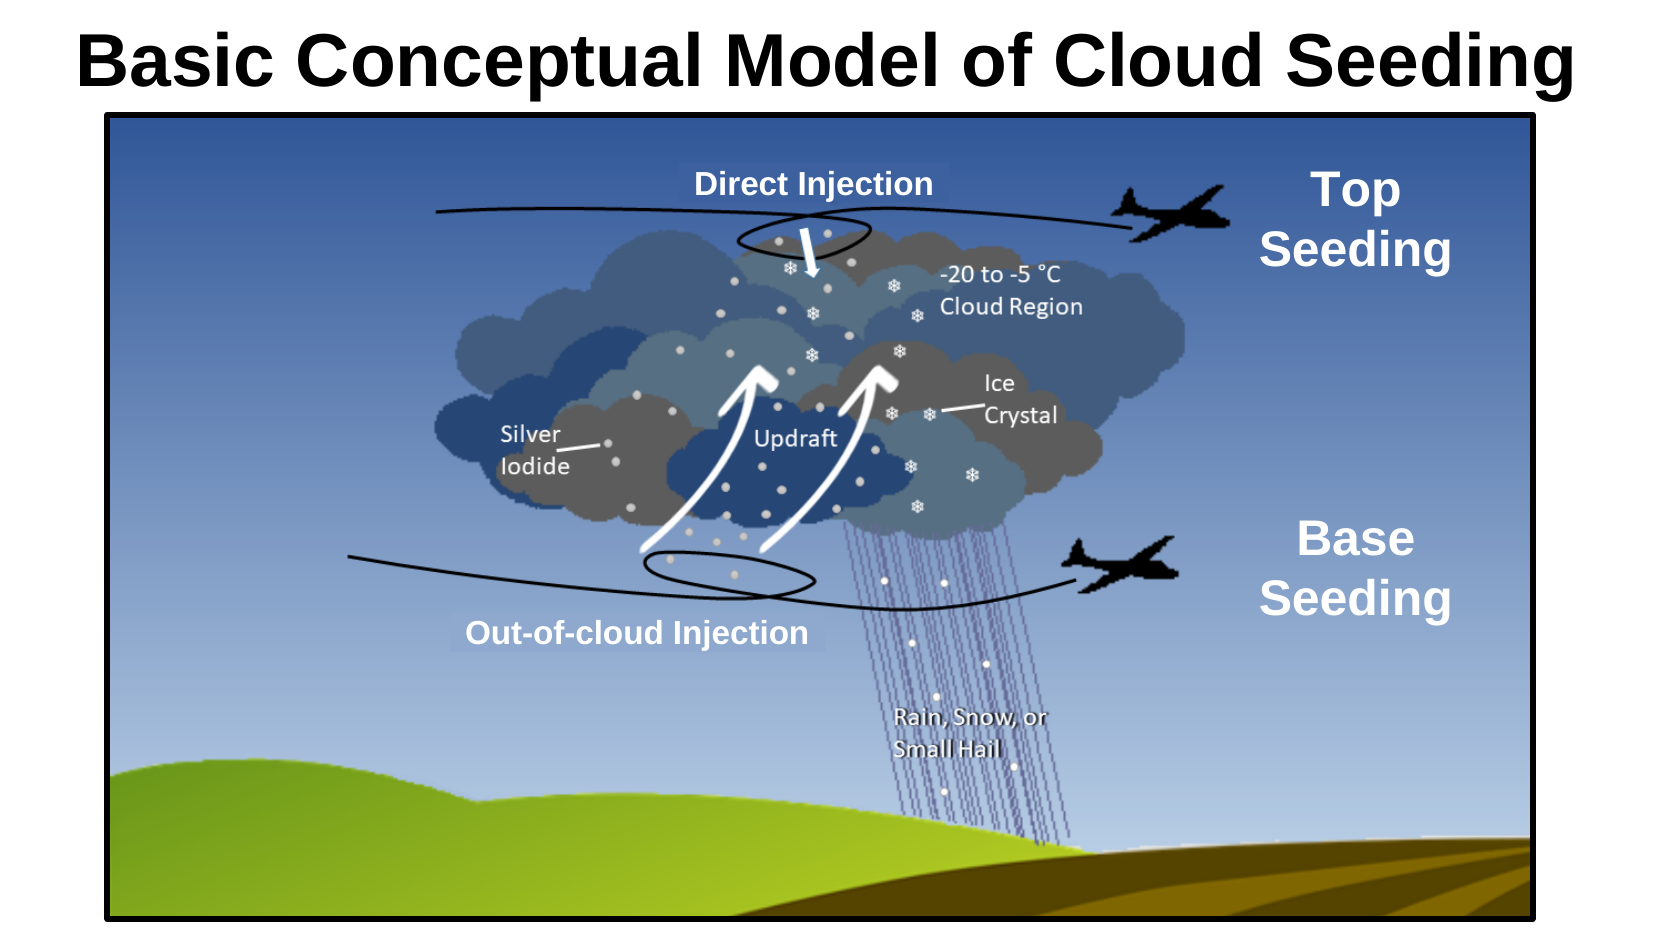

# Basic Conceptual Model of Cloud Seeding
Top Seeding
Direct Injection
Base Seeding
Out-of-cloud Injection